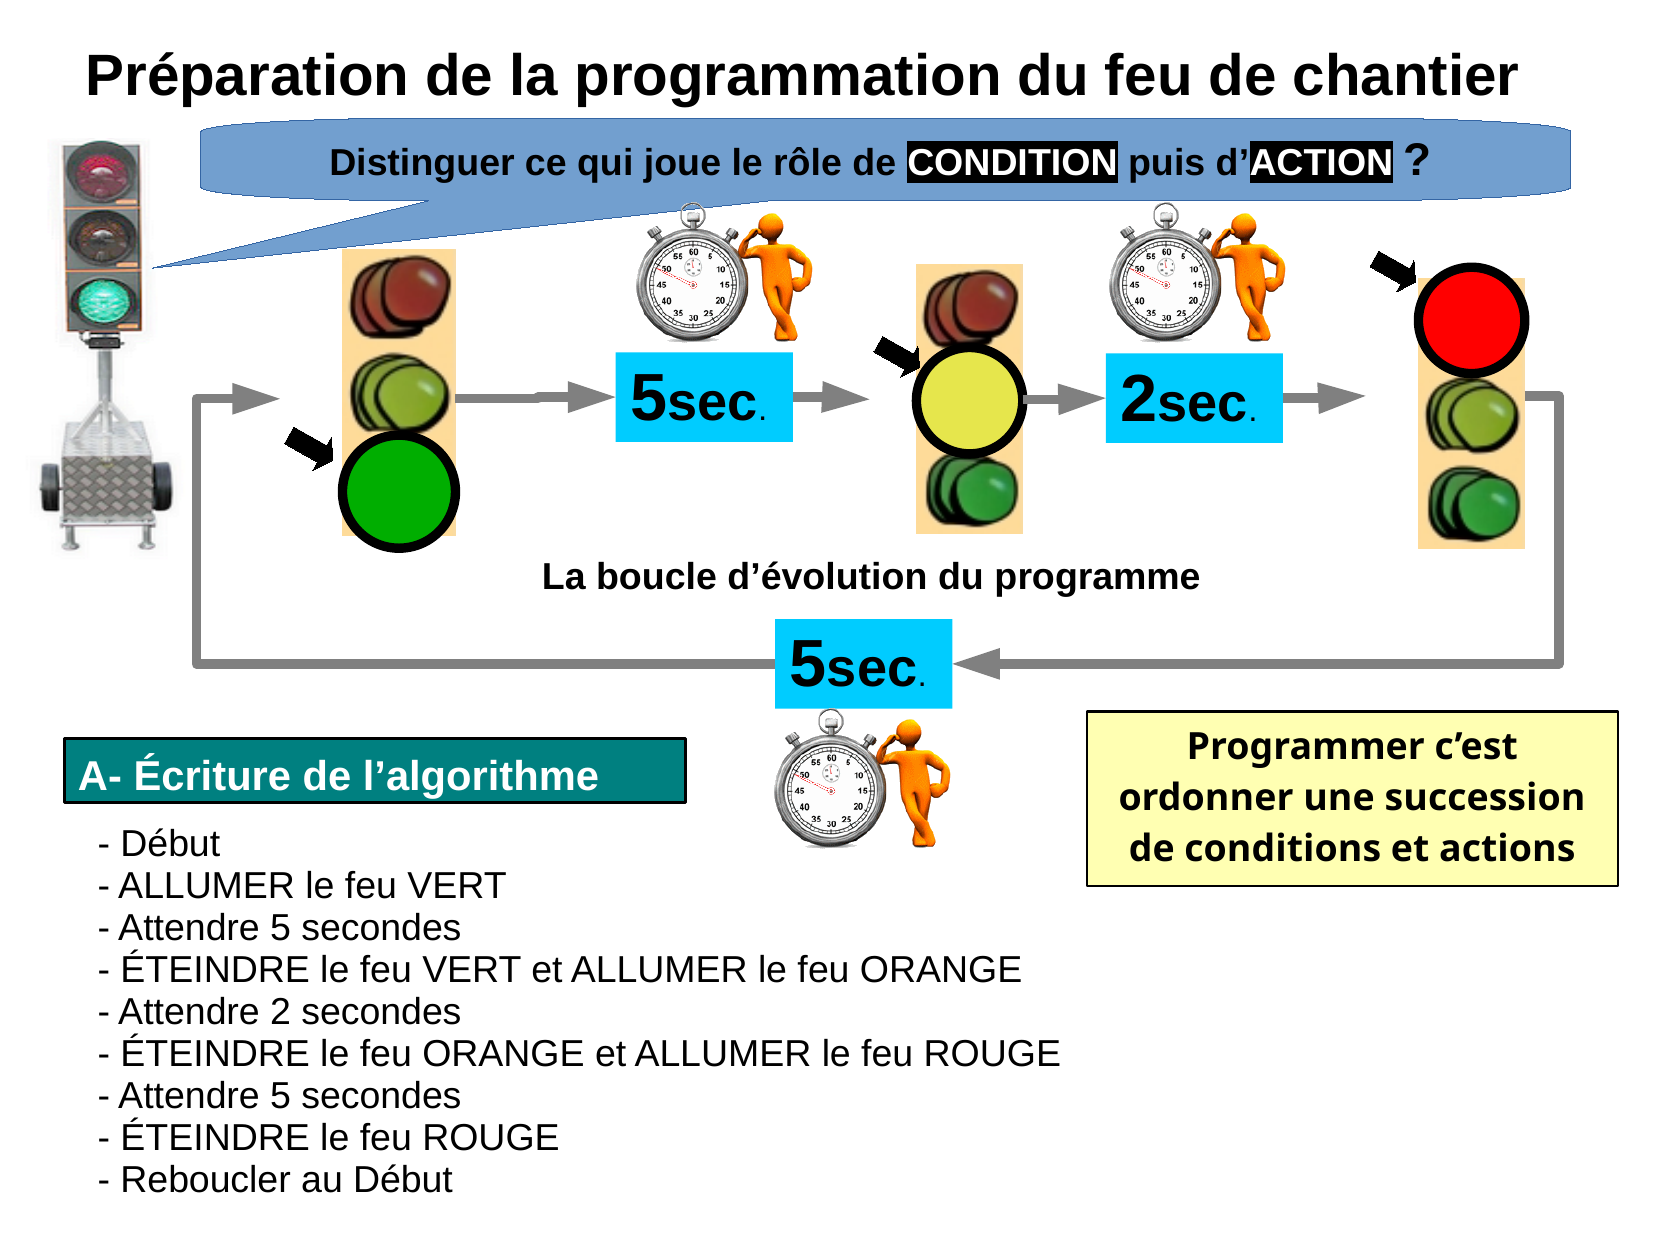

Préparation de la programmation du feu de chantier
Distinguer ce qui joue le rôle de CONDITION puis d’ACTION ?
5sec.
2sec.
La boucle d’évolution du programme
5sec.
Programmer c’est ordonner une succession de conditions et actions
A- Écriture de l’algorithme
- Début
- ALLUMER le feu VERT
- Attendre 5 secondes
- ÉTEINDRE le feu VERT et ALLUMER le feu ORANGE
- Attendre 2 secondes
- ÉTEINDRE le feu ORANGE et ALLUMER le feu ROUGE
- Attendre 5 secondes
- ÉTEINDRE le feu ROUGE
- Reboucler au Début